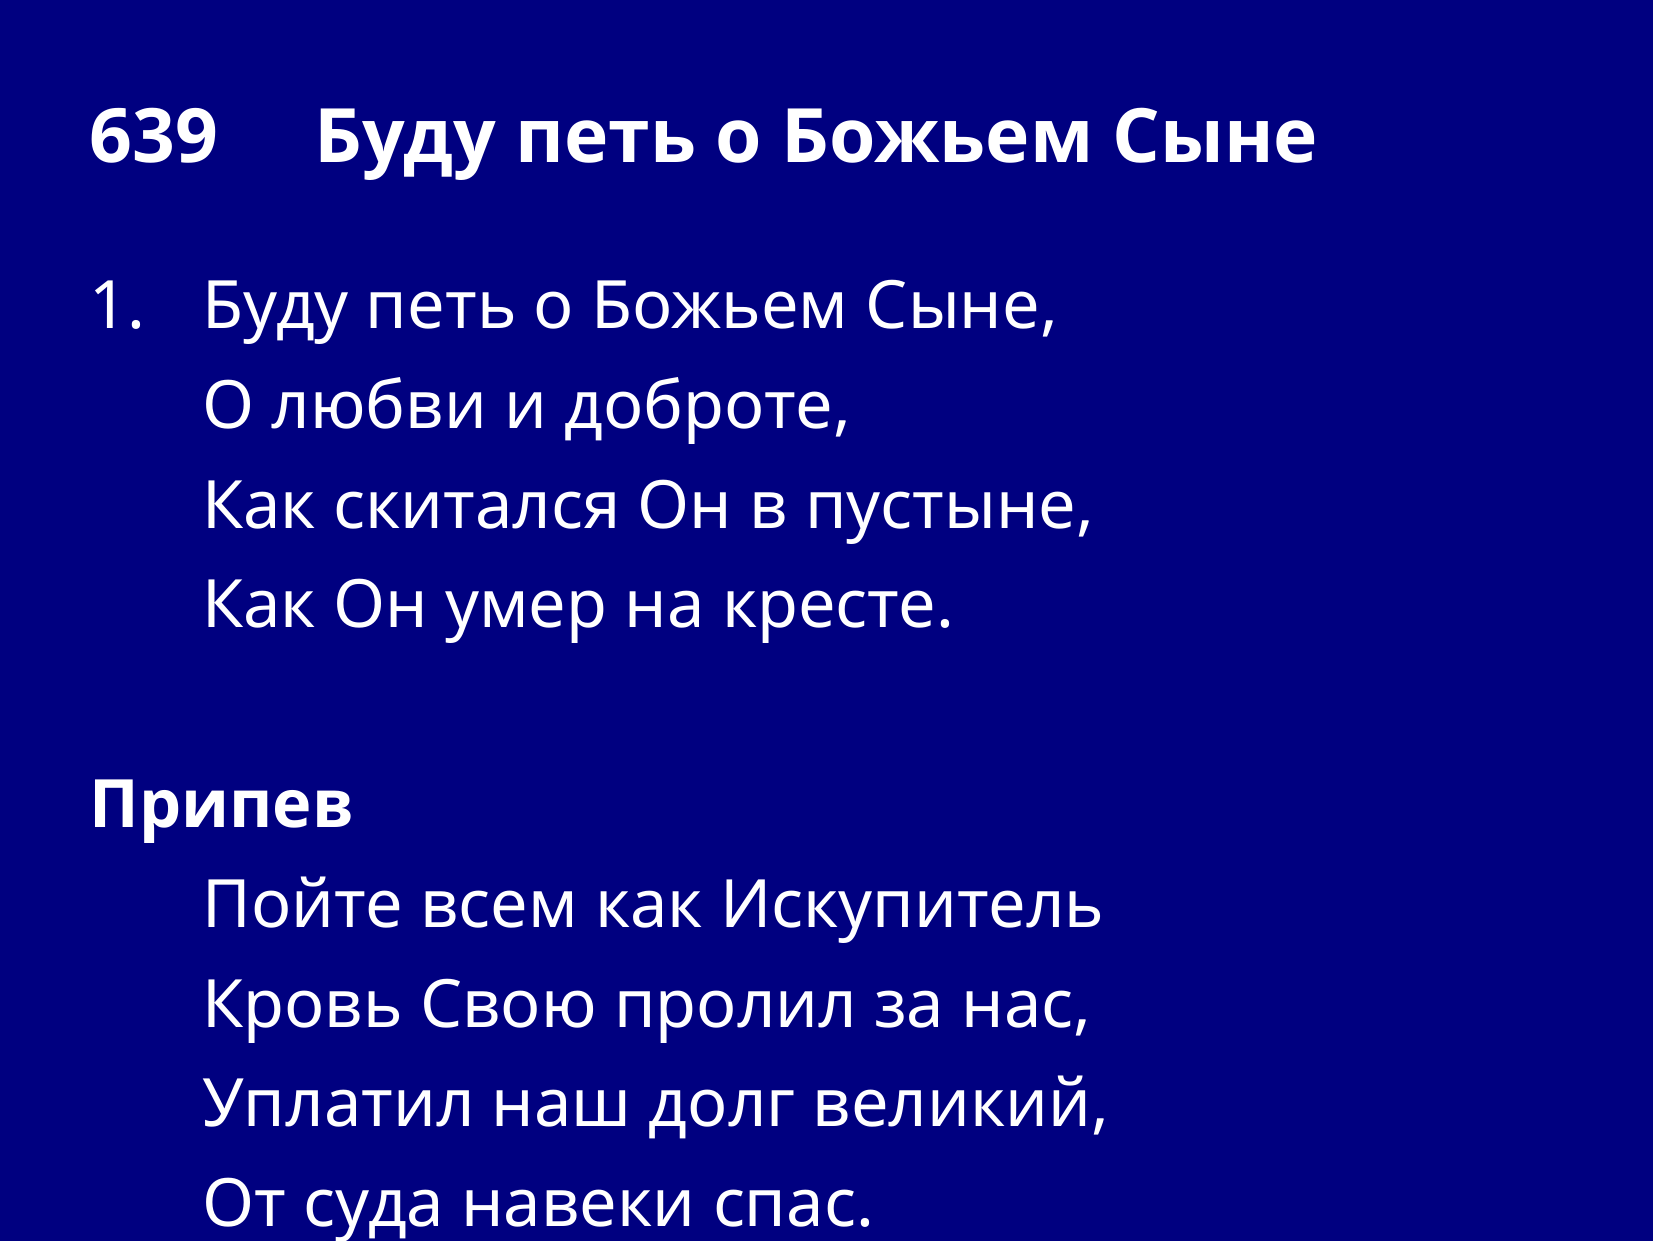

639	Буду петь о Божьем Сыне
1.	Буду петь о Божьем Сыне,
	О любви и доброте,
	Как скитался Он в пустыне,
	Как Он умер на кресте.
Припев
	Пойте всем как Искупитель
	Кровь Свою пролил за нас,
	Уплатил наш долг великий,
	От суда навеки спас.